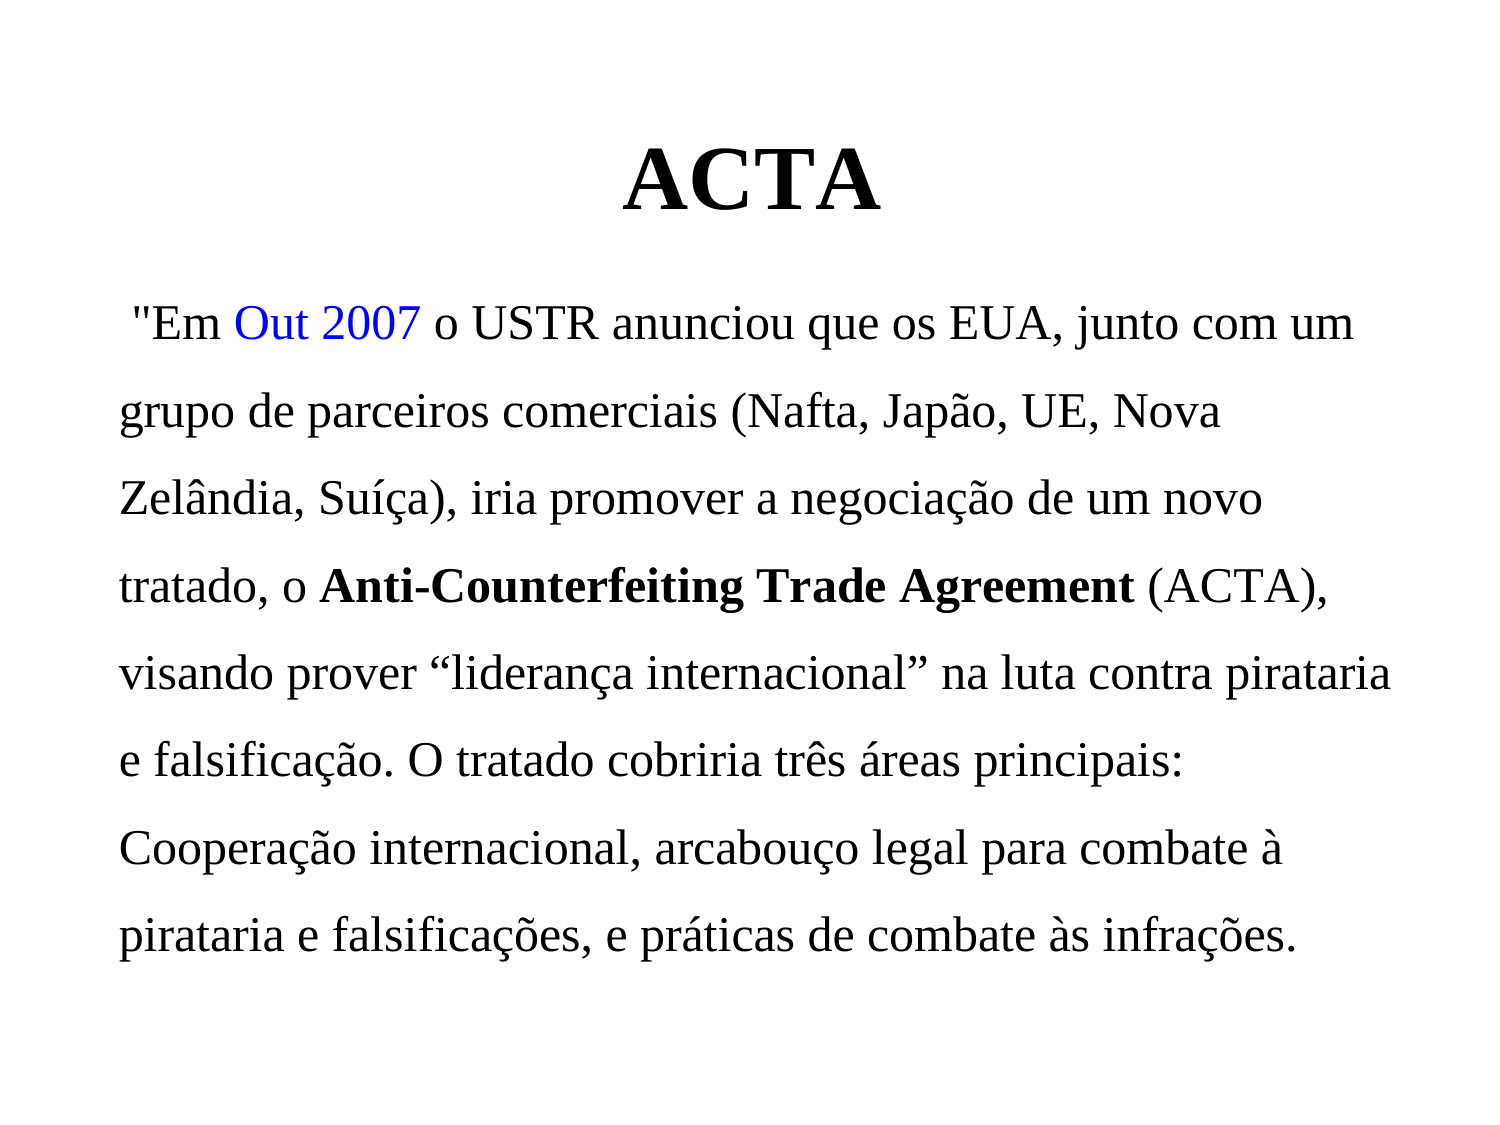

# ACTA
 "Em Out 2007 o USTR anunciou que os EUA, junto com um grupo de parceiros comerciais (Nafta, Japão, UE, Nova Zelândia, Suíça), iria promover a negociação de um novo tratado, o Anti-Counterfeiting Trade Agreement (ACTA), visando prover “liderança internacional” na luta contra pirataria e falsificação. O tratado cobriria três áreas principais: Cooperação internacional, arcabouço legal para combate à pirataria e falsificações, e práticas de combate às infrações.